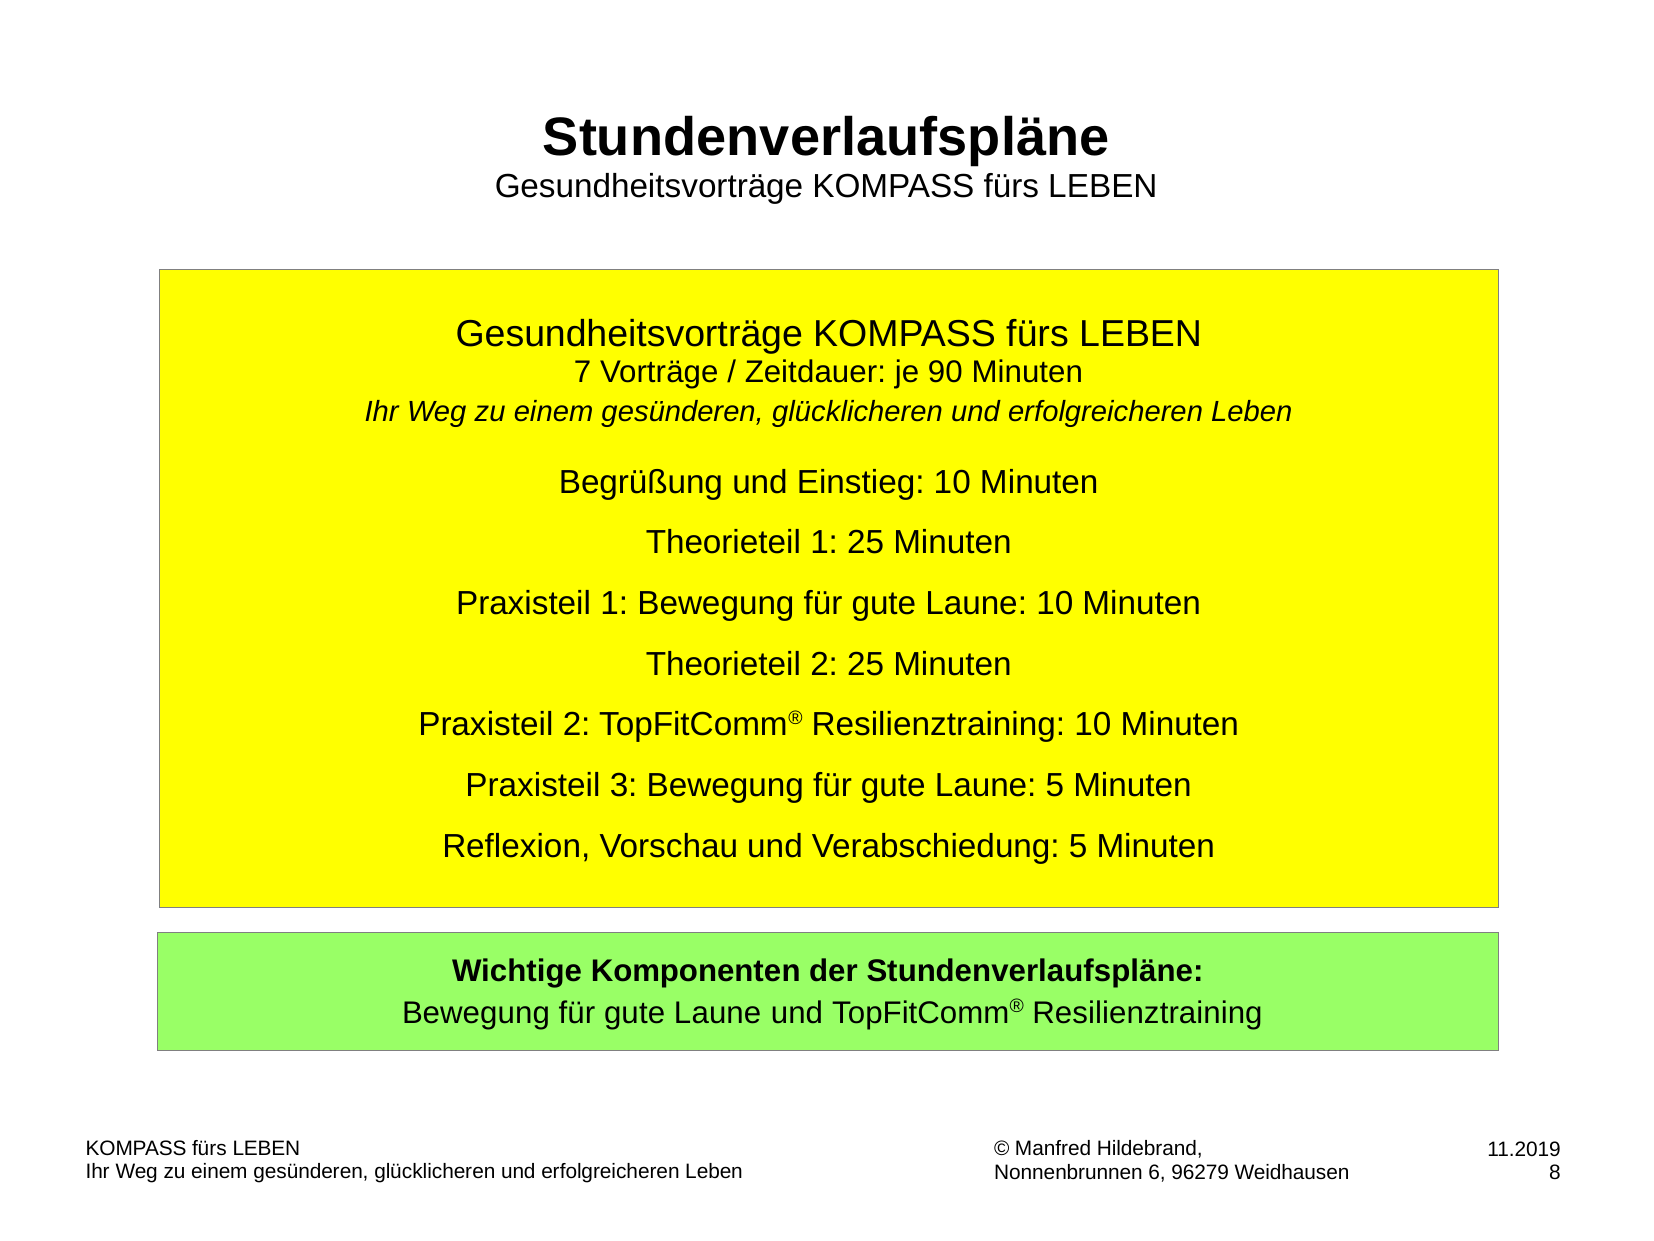

# Stundenverlaufspläne Gesundheitsvorträge KOMPASS fürs LEBEN
Gesundheitsvorträge KOMPASS fürs LEBEN
7 Vorträge / Zeitdauer: je 90 Minuten
Ihr Weg zu einem gesünderen, glücklicheren und erfolgreicheren Leben
Begrüßung und Einstieg: 10 Minuten
Theorieteil 1: 25 Minuten
Praxisteil 1: Bewegung für gute Laune: 10 Minuten
Theorieteil 2: 25 Minuten
Praxisteil 2: TopFitComm® Resilienztraining: 10 Minuten
Praxisteil 3: Bewegung für gute Laune: 5 Minuten
Reflexion, Vorschau und Verabschiedung: 5 Minuten
Wichtige Komponenten der Stundenverlaufspläne:
 Bewegung für gute Laune und TopFitComm® Resilienztraining
KOMPASS fürs LEBEN
Ihr Weg zu einem gesünderen, glücklicheren und erfolgreicheren Leben
© Manfred Hildebrand,
Nonnenbrunnen 6, 96279 Weidhausen
11.2019
8